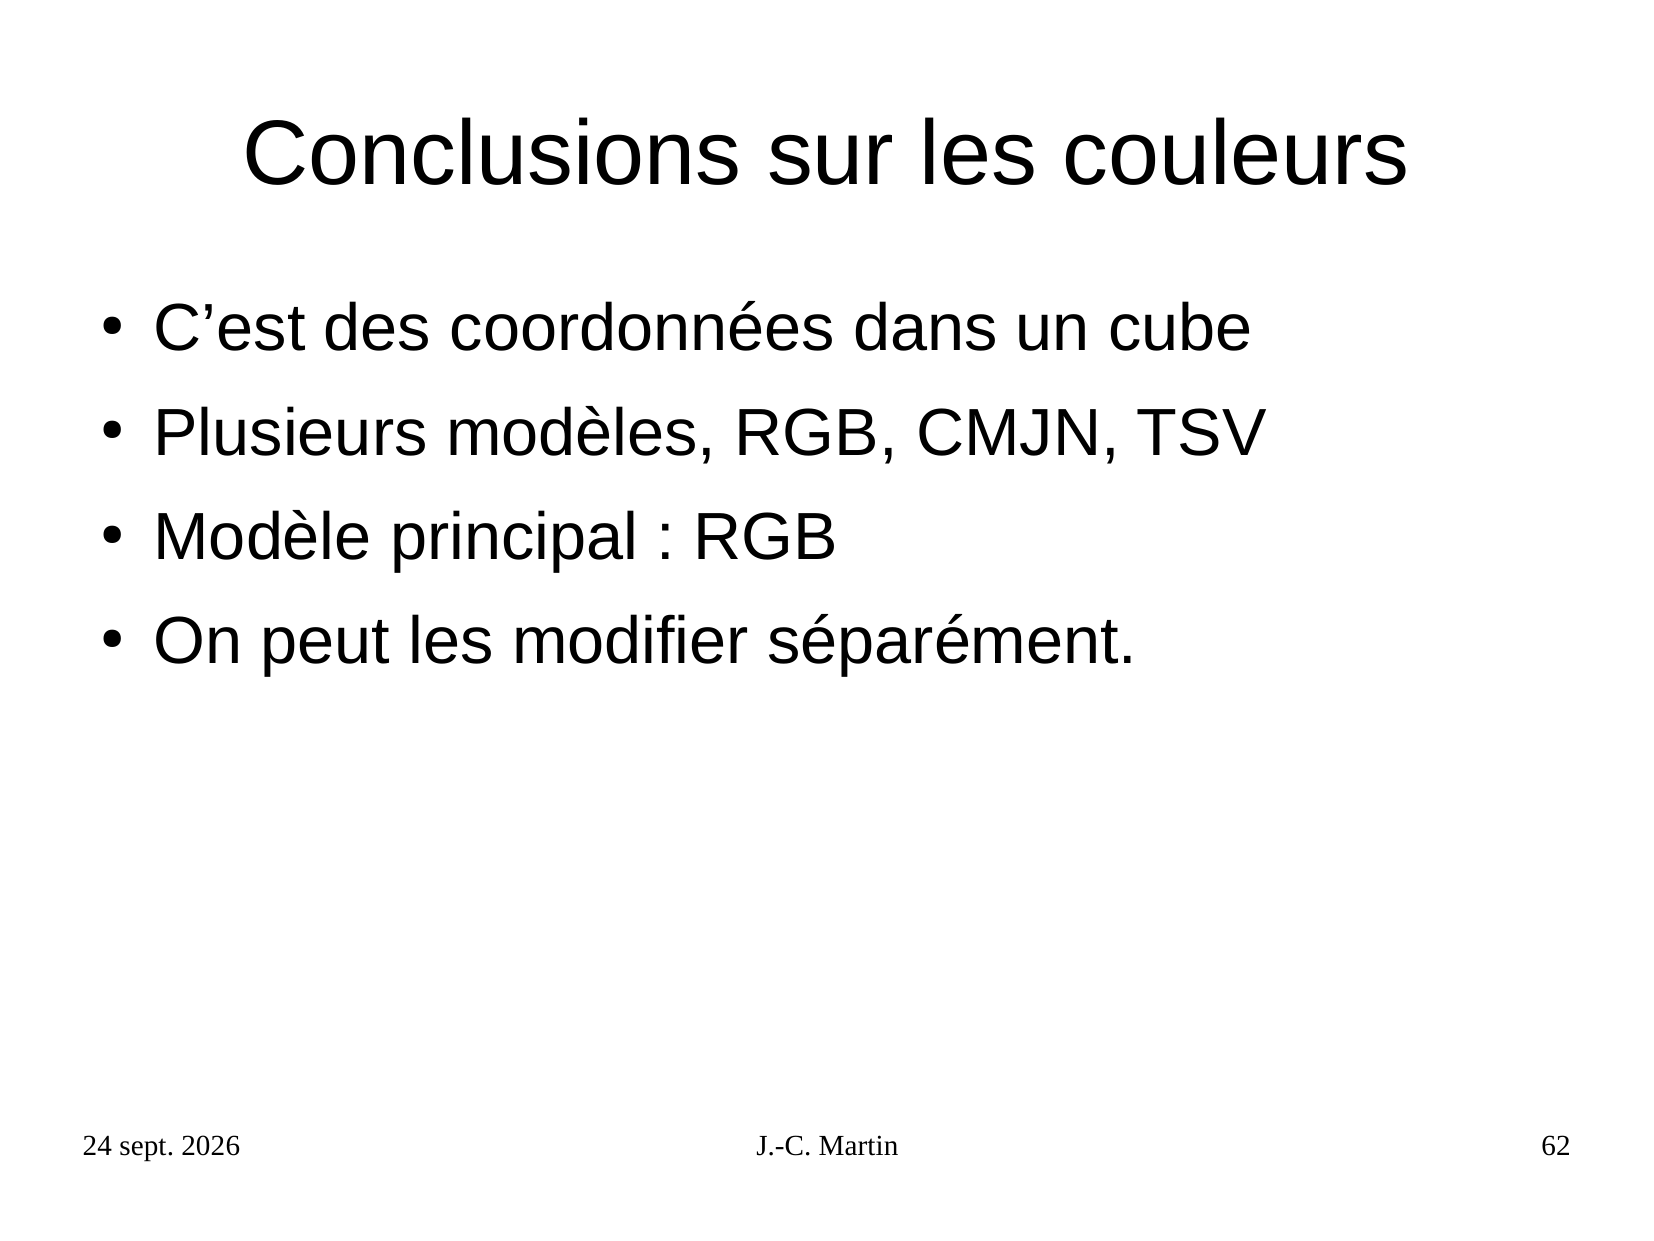

# Conclusions sur les couleurs
C’est des coordonnées dans un cube
Plusieurs modèles, RGB, CMJN, TSV
Modèle principal : RGB
On peut les modifier séparément.
J.-C. Martin
62